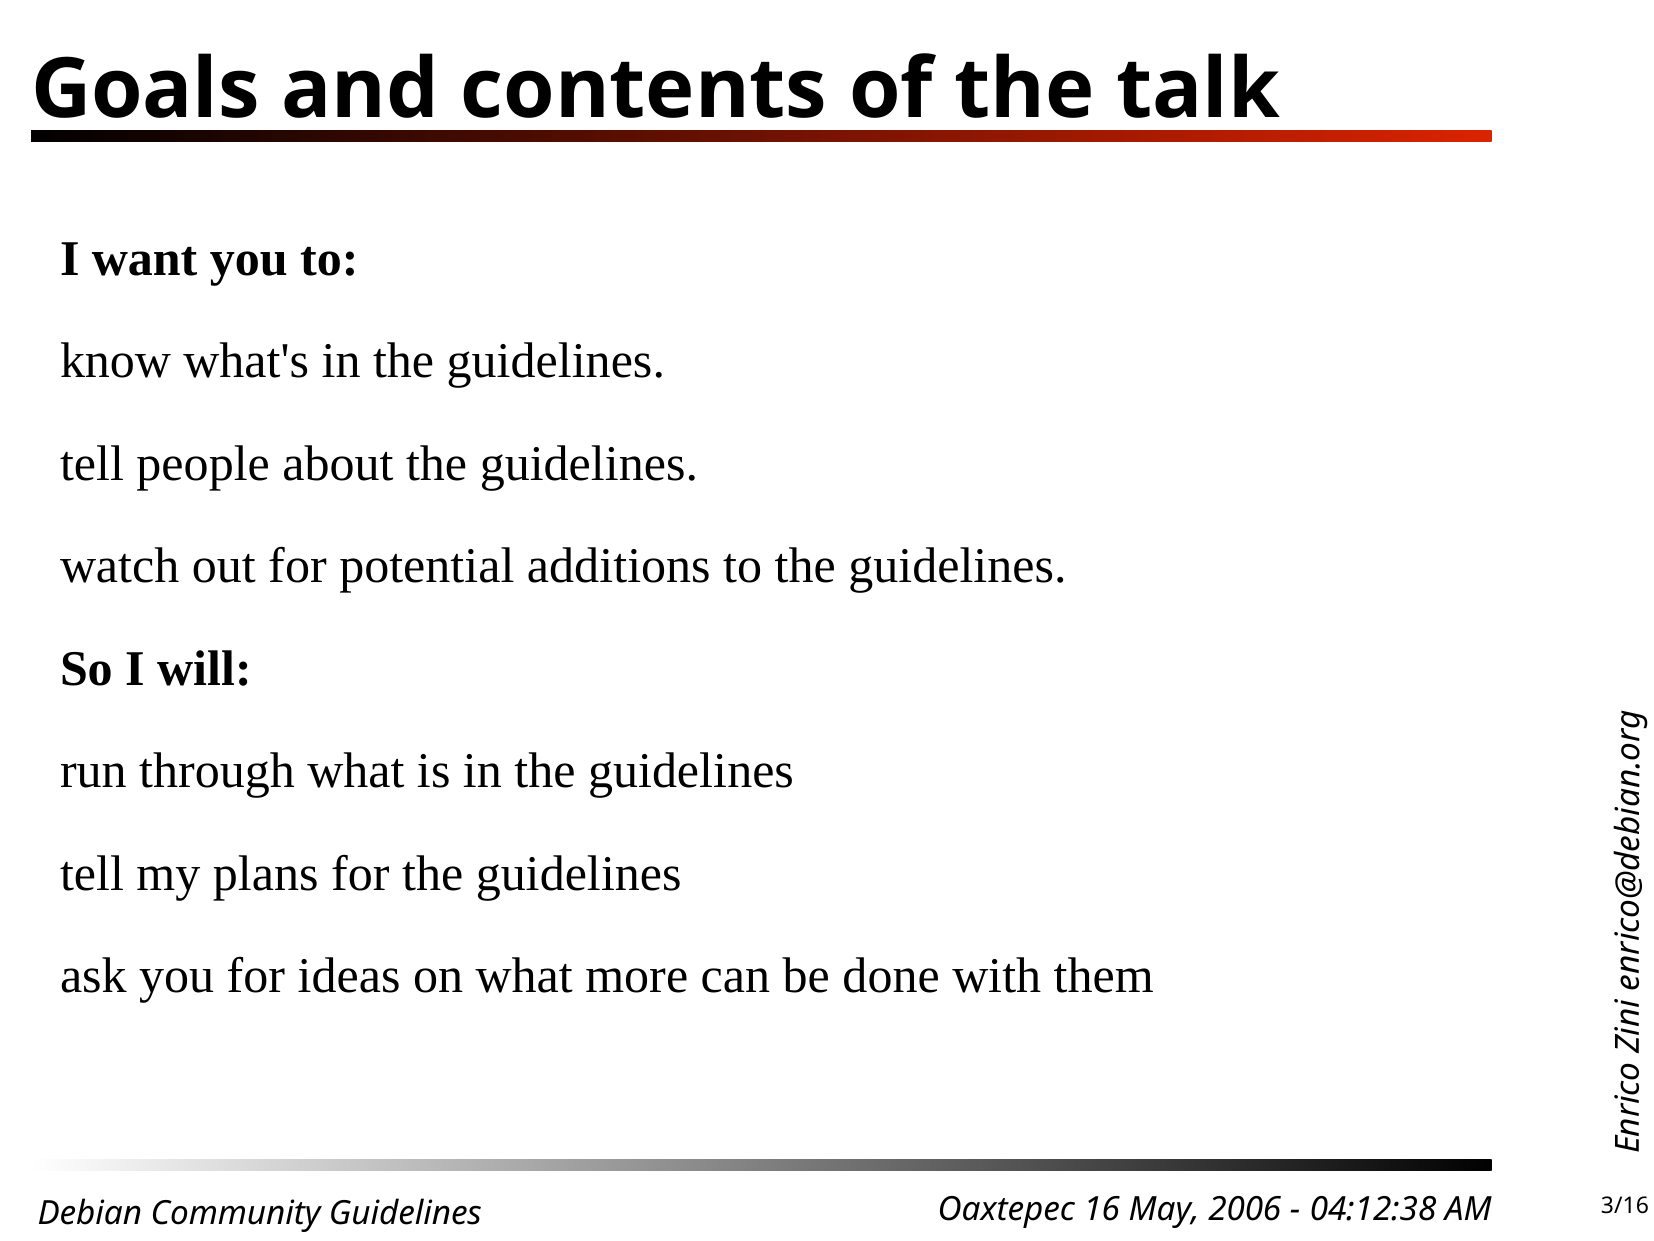

Goals and contents of the talk
I want you to:
know what's in the guidelines.
tell people about the guidelines.
watch out for potential additions to the guidelines.
So I will:
run through what is in the guidelines
tell my plans for the guidelines
ask you for ideas on what more can be done with them